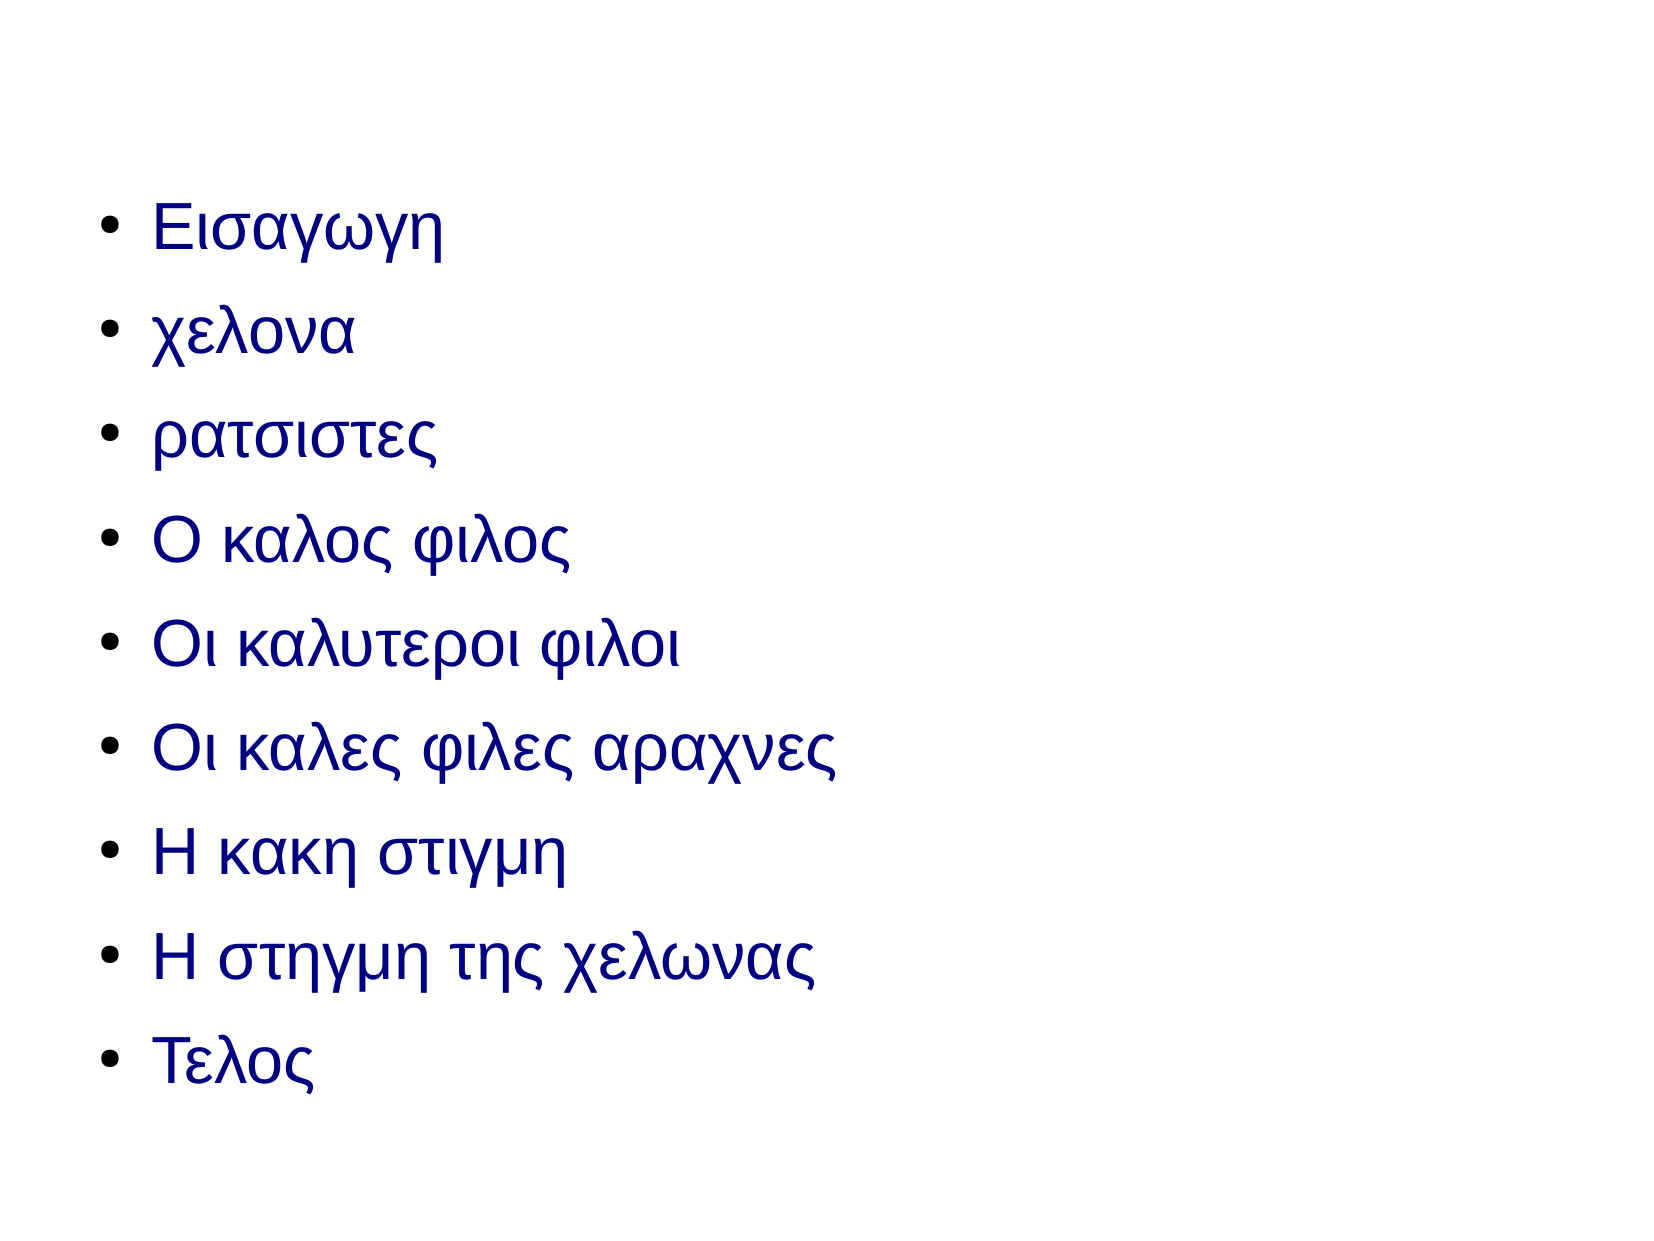

# Εισαγωγη
χελονα
ρατσιστες
Ο καλος φιλος
Οι καλυτεροι φιλοι
Οι καλες φιλες αραχνες
Η κακη στιγμη
Η στηγμη της χελωνας
Τελος